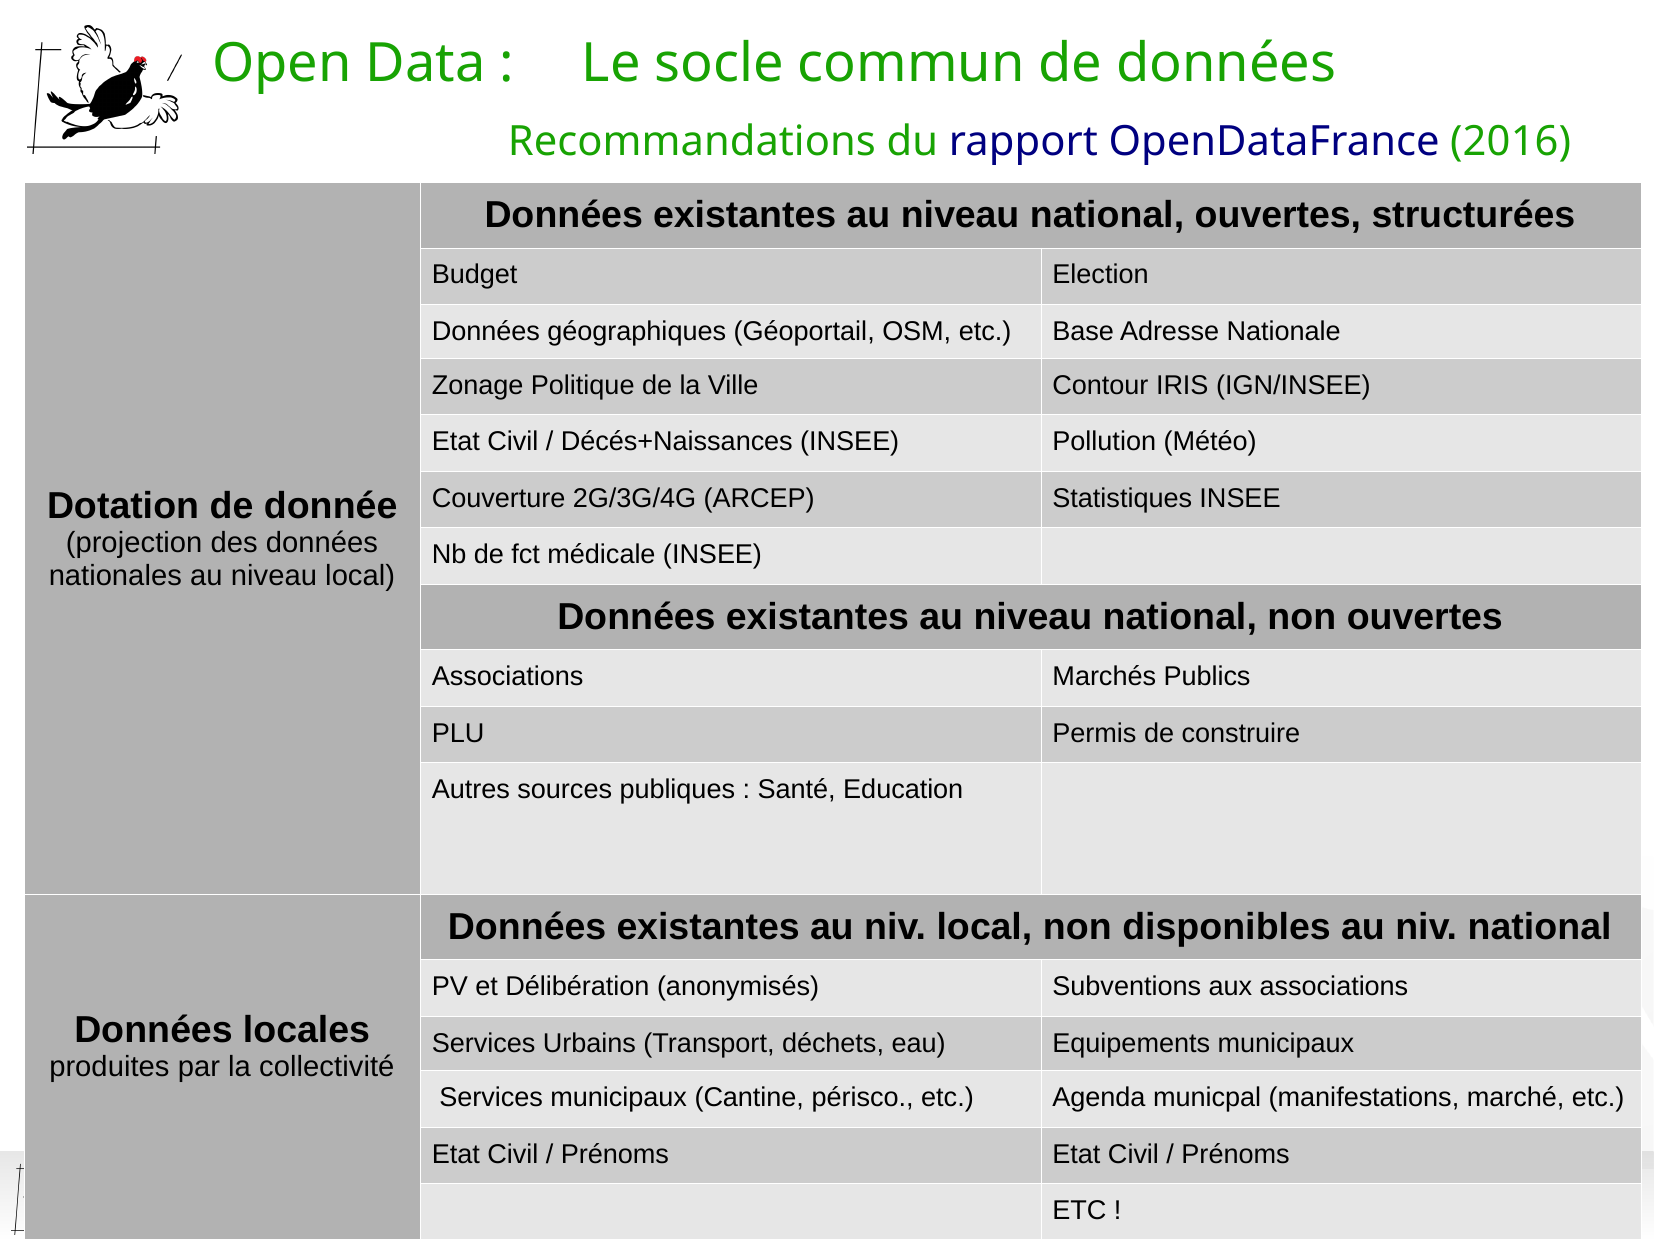

# Open Data : 	Le socle commun de données Recommandations du rapport OpenDataFrance (2016)
| Dotation de donnée (projection des données nationales au niveau local) | Données existantes au niveau national, ouvertes, structurées | |
| --- | --- | --- |
| | Budget | Election |
| | Données géographiques (Géoportail, OSM, etc.) | Base Adresse Nationale |
| | Zonage Politique de la Ville | Contour IRIS (IGN/INSEE) |
| | Etat Civil / Décés+Naissances (INSEE) | Pollution (Météo) |
| | Couverture 2G/3G/4G (ARCEP) | Statistiques INSEE |
| | Nb de fct médicale (INSEE) | |
| | Données existantes au niveau national, non ouvertes | |
| | Associations | Marchés Publics |
| | PLU | Permis de construire |
| | Autres sources publiques : Santé, Education | |
| Données locales produites par la collectivité | Données existantes au niv. local, non disponibles au niv. national | |
| | PV et Délibération (anonymisés) | Subventions aux associations |
| | Services Urbains (Transport, déchets, eau) | Equipements municipaux |
| | Services municipaux (Cantine, périsco., etc.) | Agenda municpal (manifestations, marché, etc.) |
| | Etat Civil / Prénoms | Etat Civil / Prénoms |
| | | ETC ! |